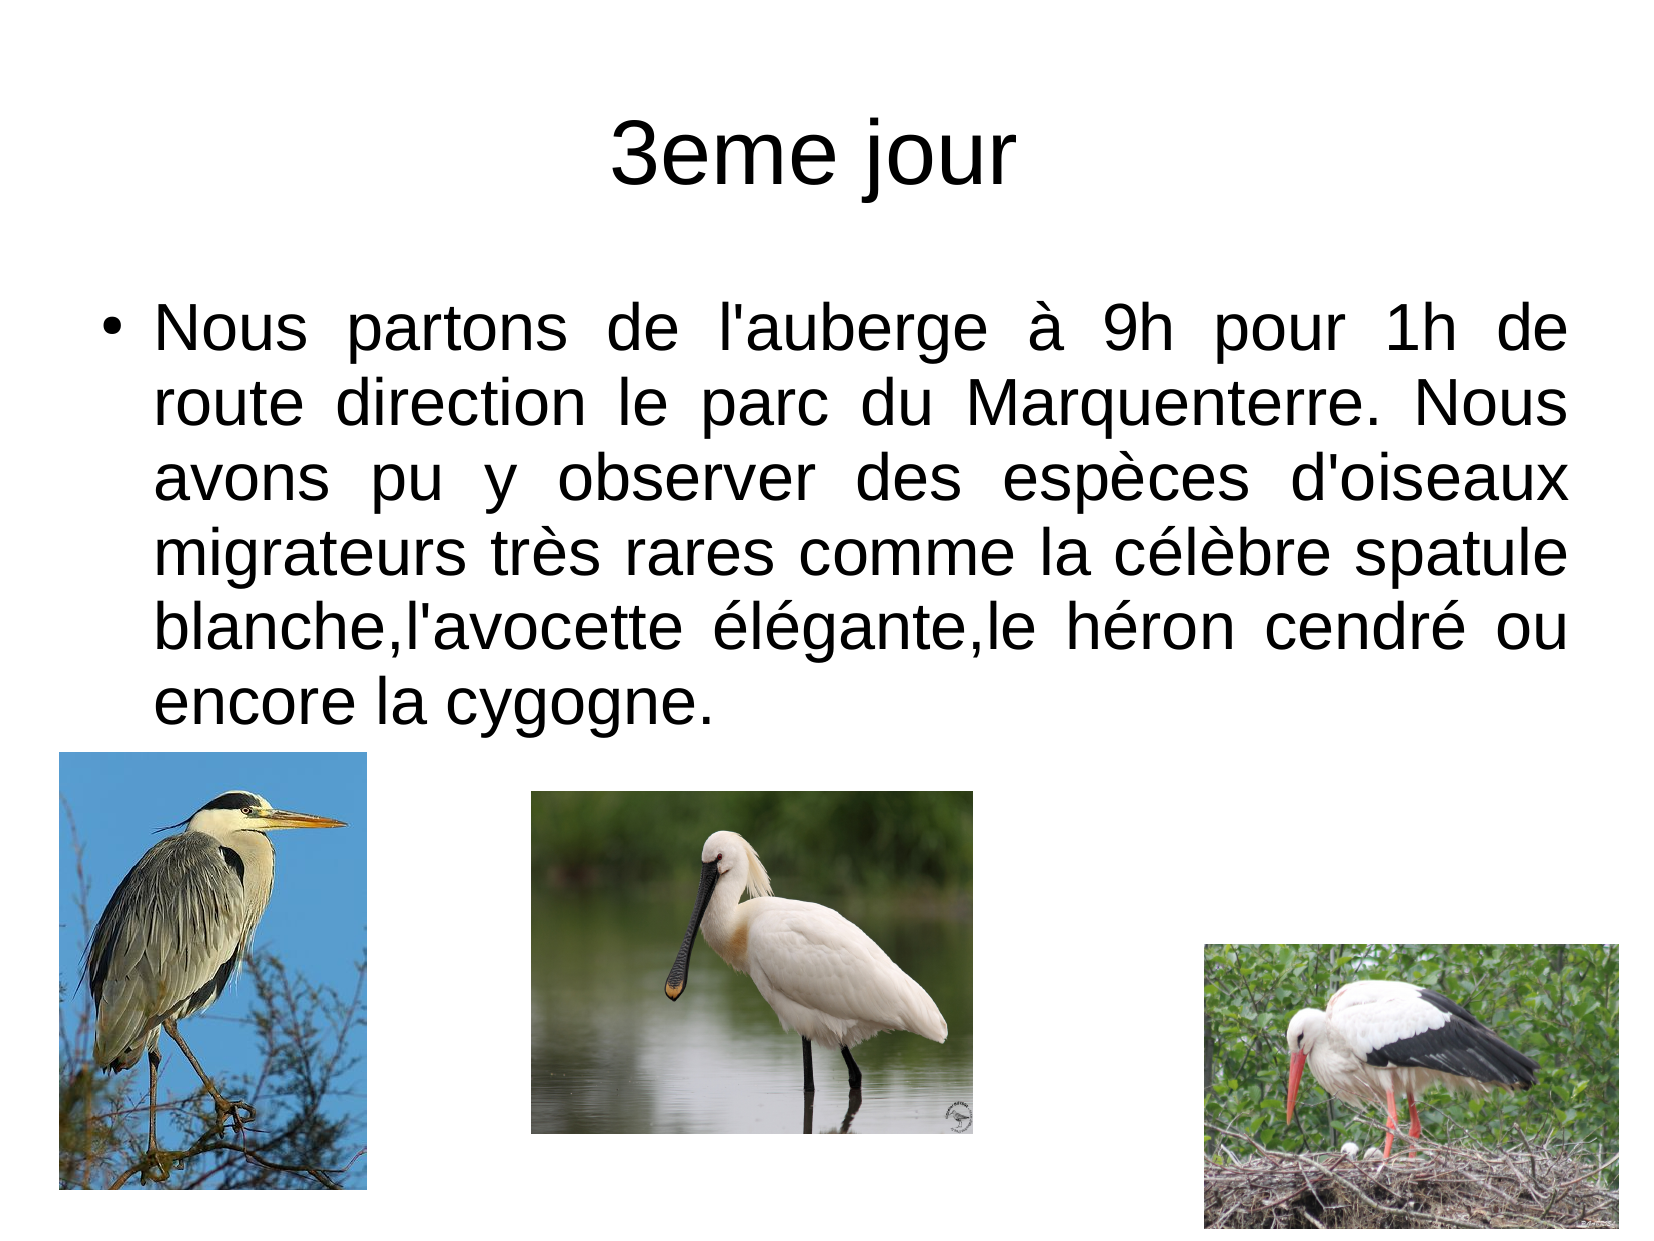

# 3eme jour
Nous partons de l'auberge à 9h pour 1h de route direction le parc du Marquenterre. Nous avons pu y observer des espèces d'oiseaux migrateurs très rares comme la célèbre spatule blanche,l'avocette élégante,le héron cendré ou encore la cygogne.